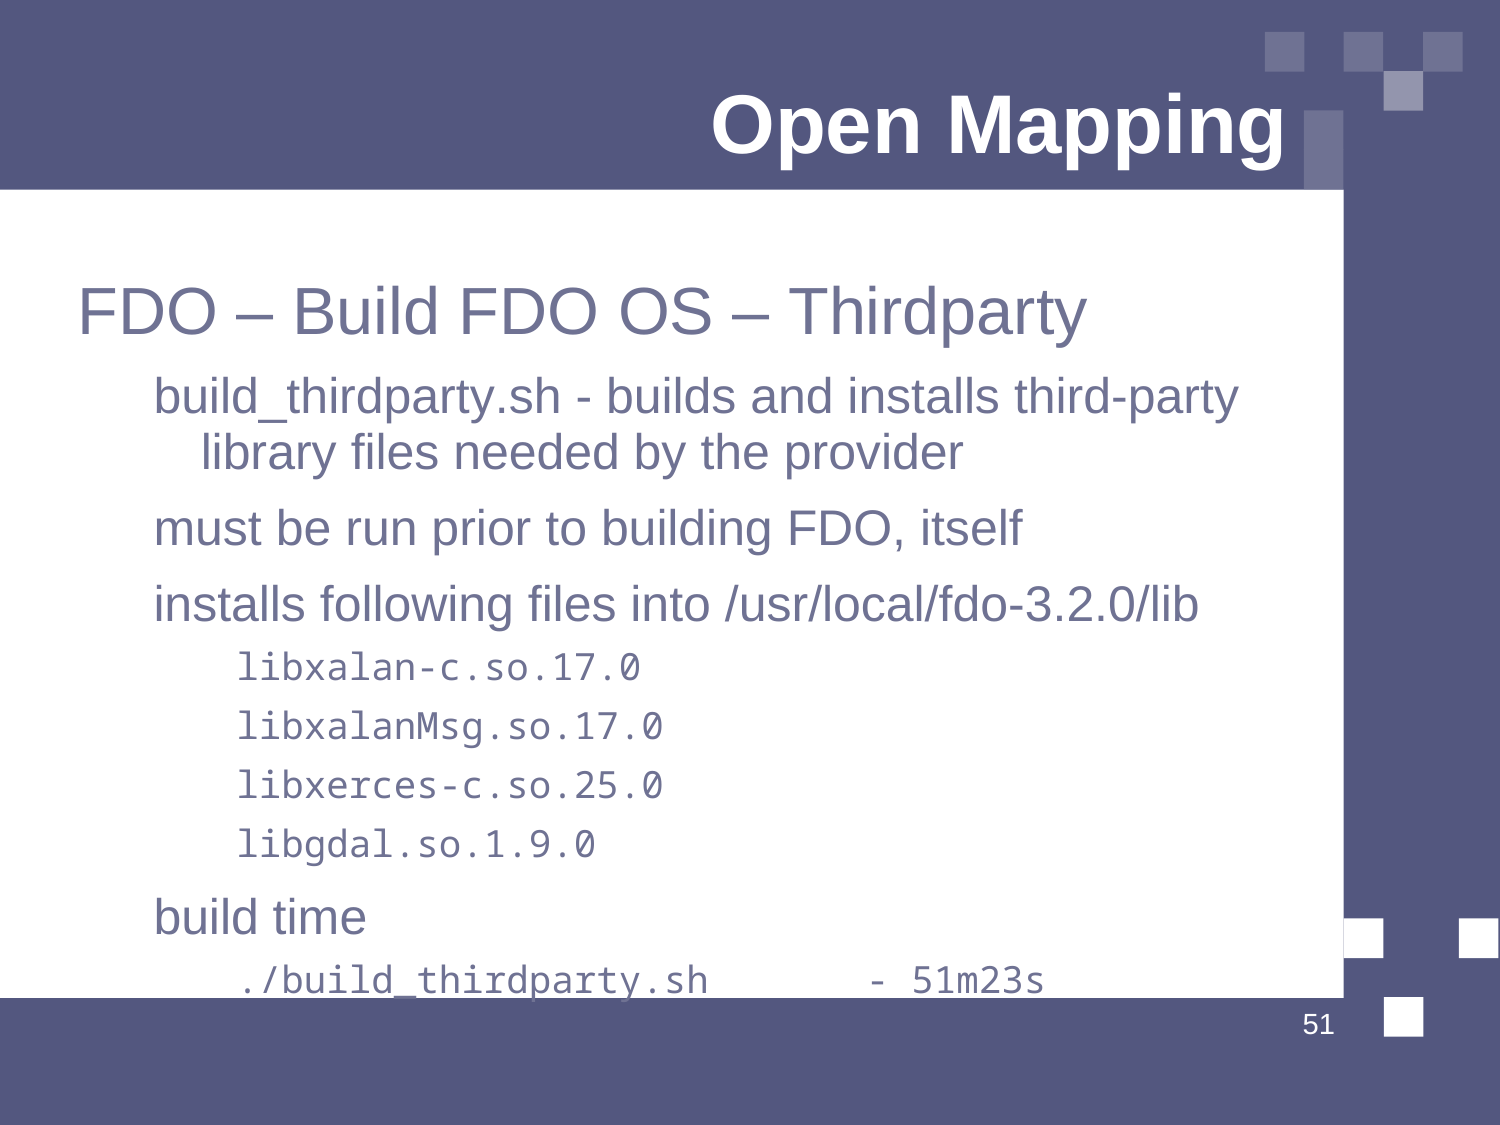

# Open Mapping
 FDO – Build FDO OS – Thirdparty
build_thirdparty.sh - builds and installs third-party library files needed by the provider
must be run prior to building FDO, itself
installs following files into /usr/local/fdo-3.2.0/lib
libxalan-c.so.17.0
libxalanMsg.so.17.0
libxerces-c.so.25.0
libgdal.so.1.9.0
build time
./build_thirdparty.sh - 51m23s
51